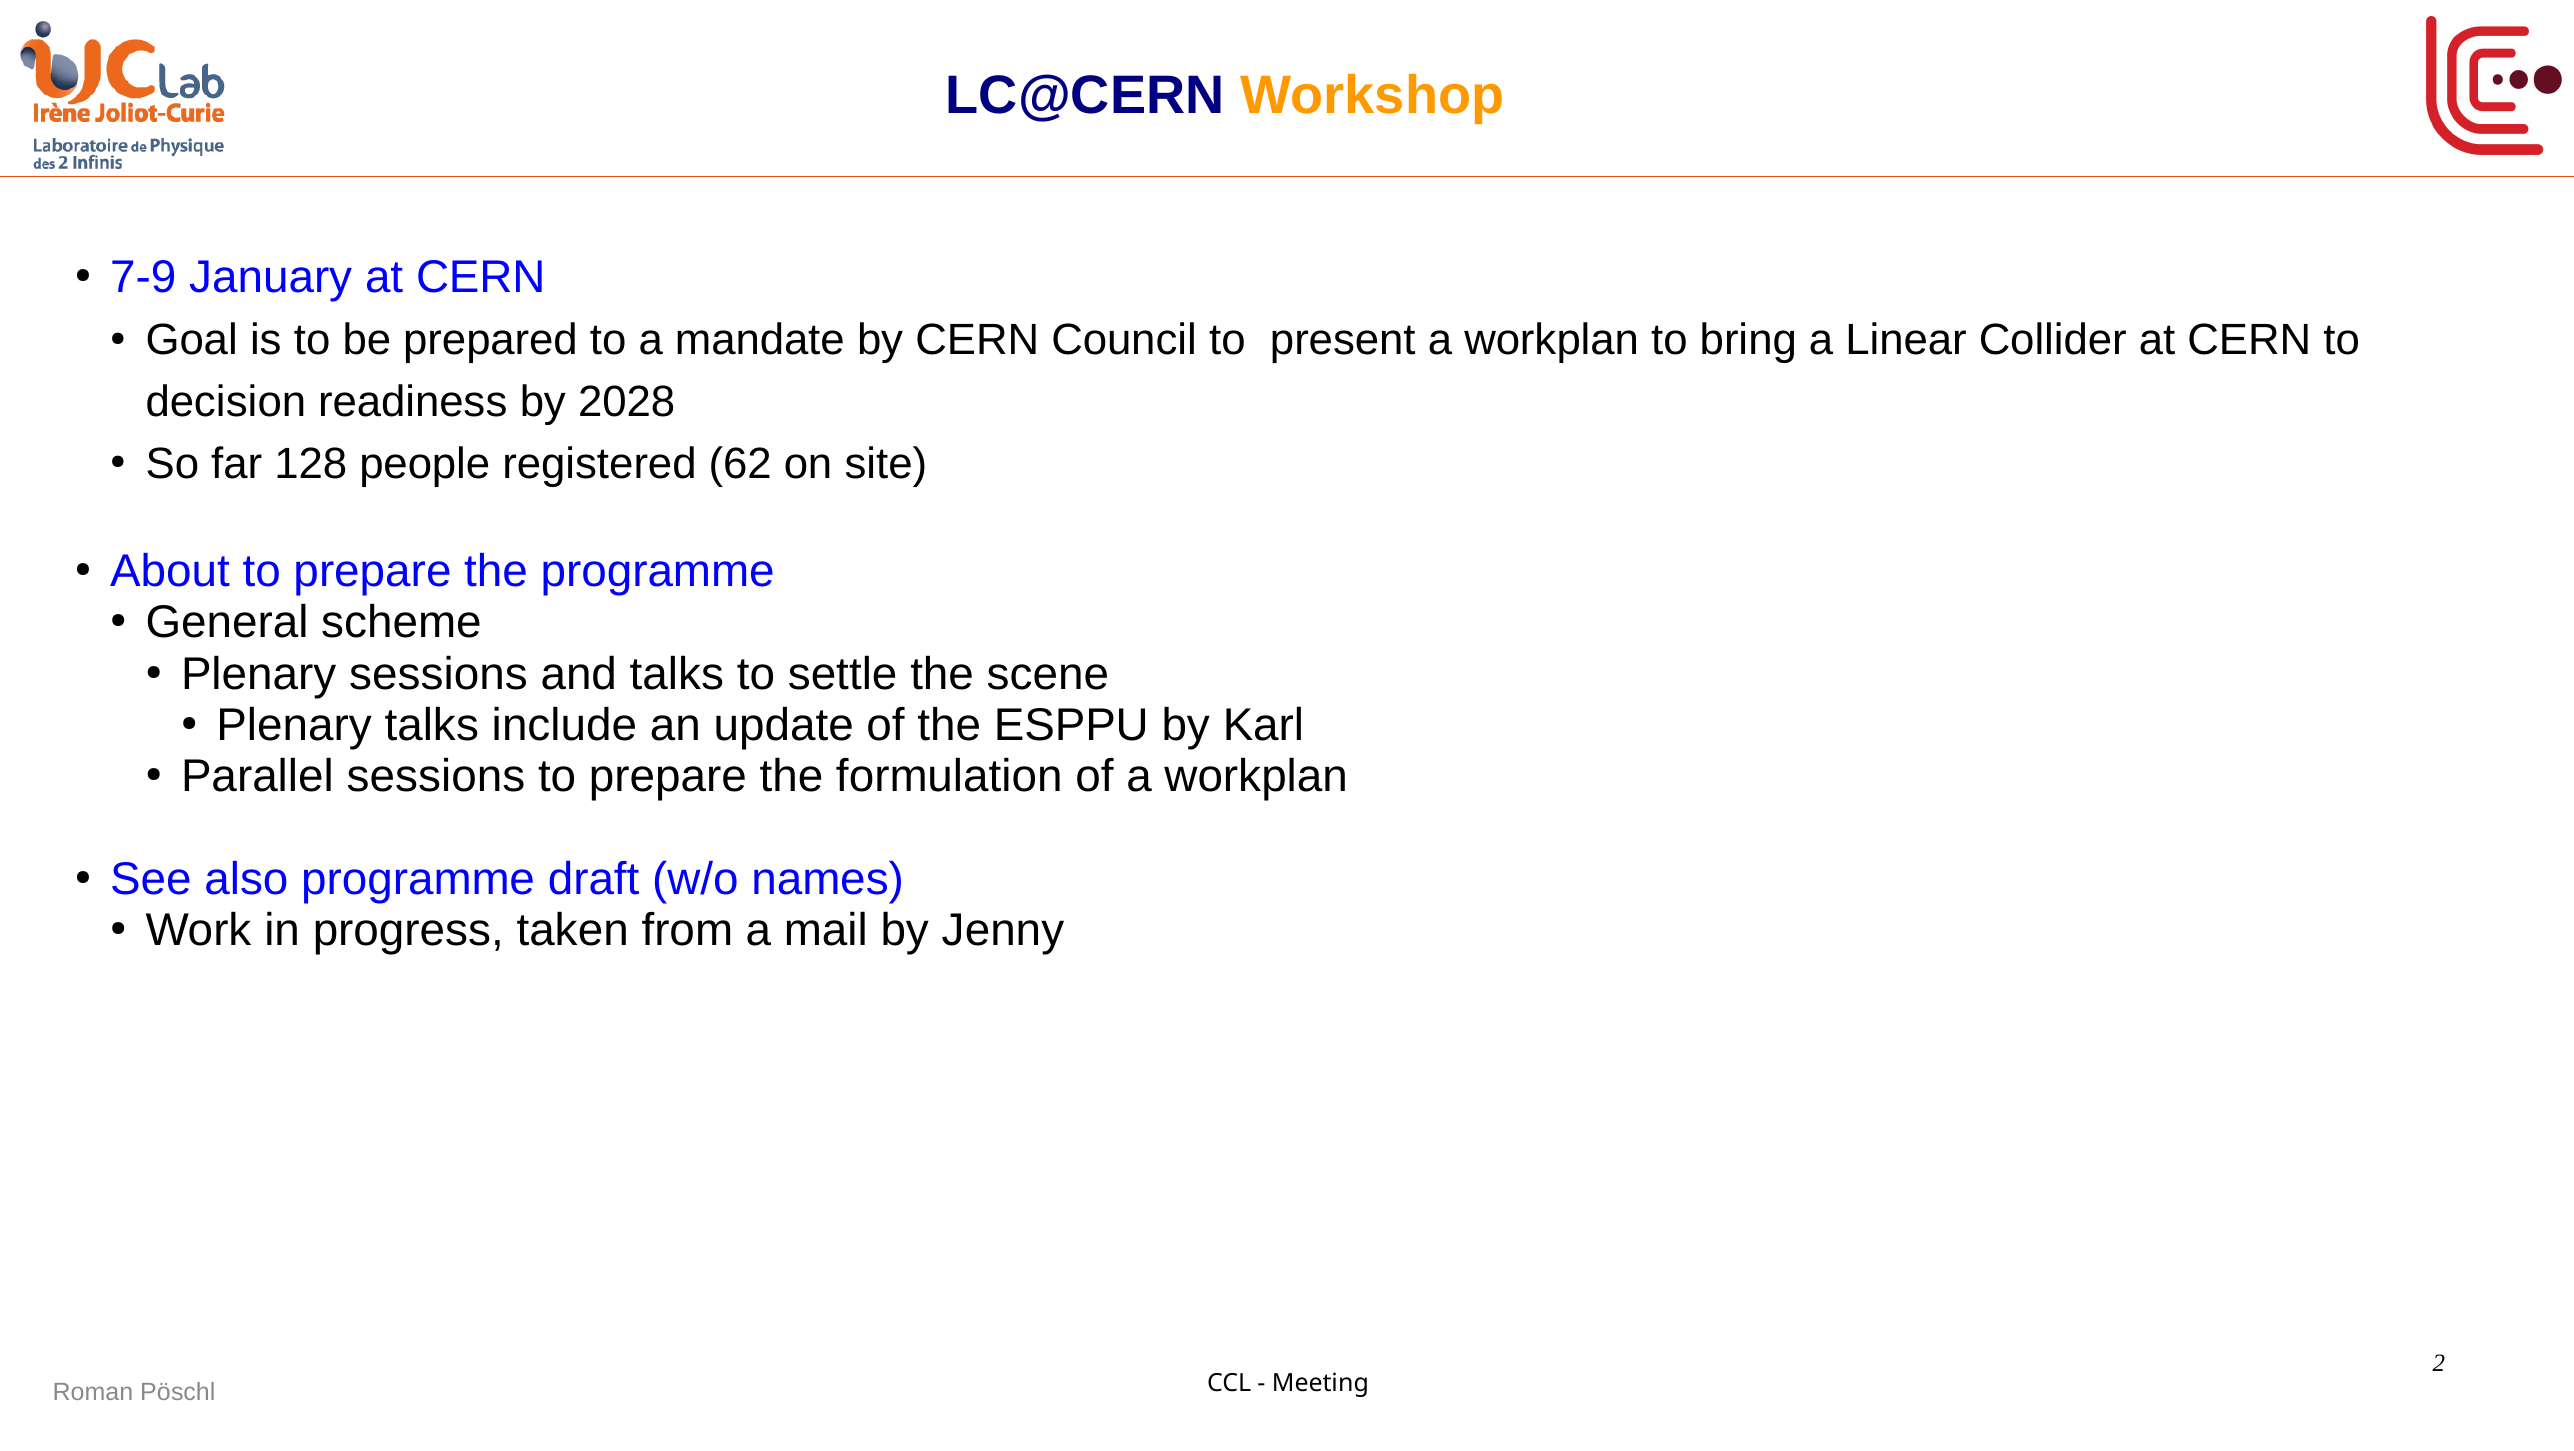

# LC@CERN Workshop
7-9 January at CERN
Goal is to be prepared to a mandate by CERN Council to present a workplan to bring a Linear Collider at CERN to
decision readiness by 2028
So far 128 people registered (62 on site)
About to prepare the programme
General scheme
Plenary sessions and talks to settle the scene
Plenary talks include an update of the ESPPU by Karl
Parallel sessions to prepare the formulation of a workplan
See also programme draft (w/o names)
Work in progress, taken from a mail by Jenny
2